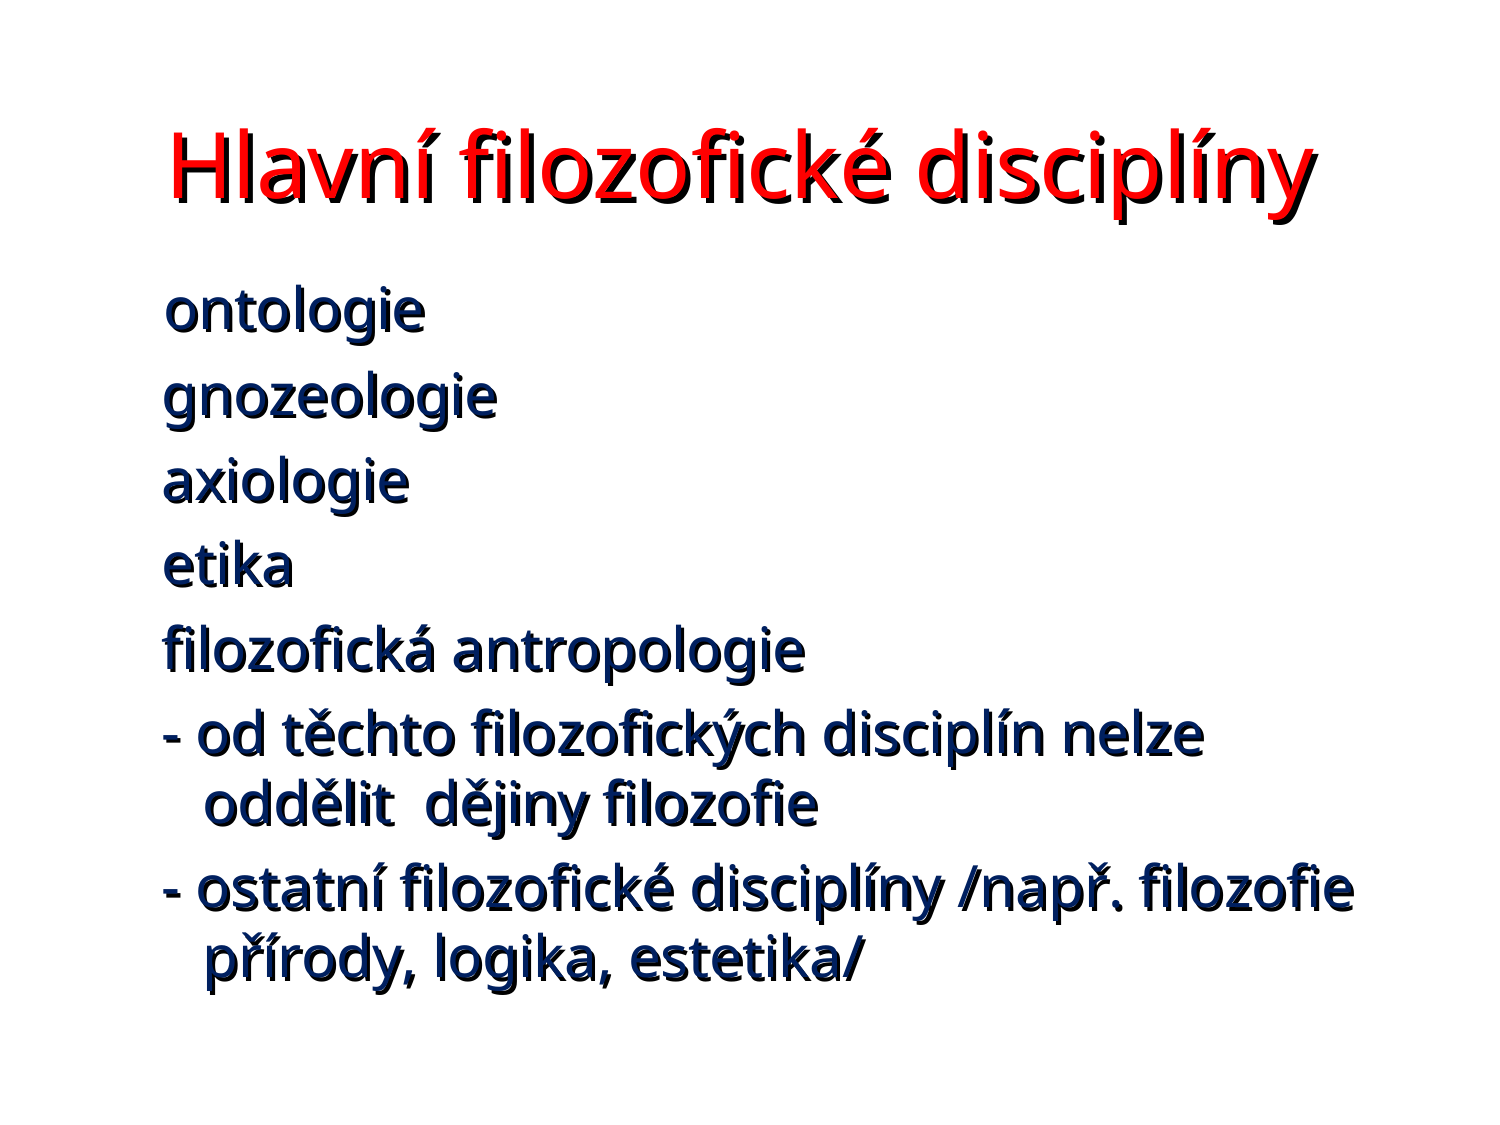

# Hlavní filozofické disciplíny
 ontologie
 gnozeologie
 axiologie
 etika
 filozofická antropologie
 - od těchto filozofických disciplín nelze oddělit dějiny filozofie
 - ostatní filozofické disciplíny /např. filozofie přírody, logika, estetika/